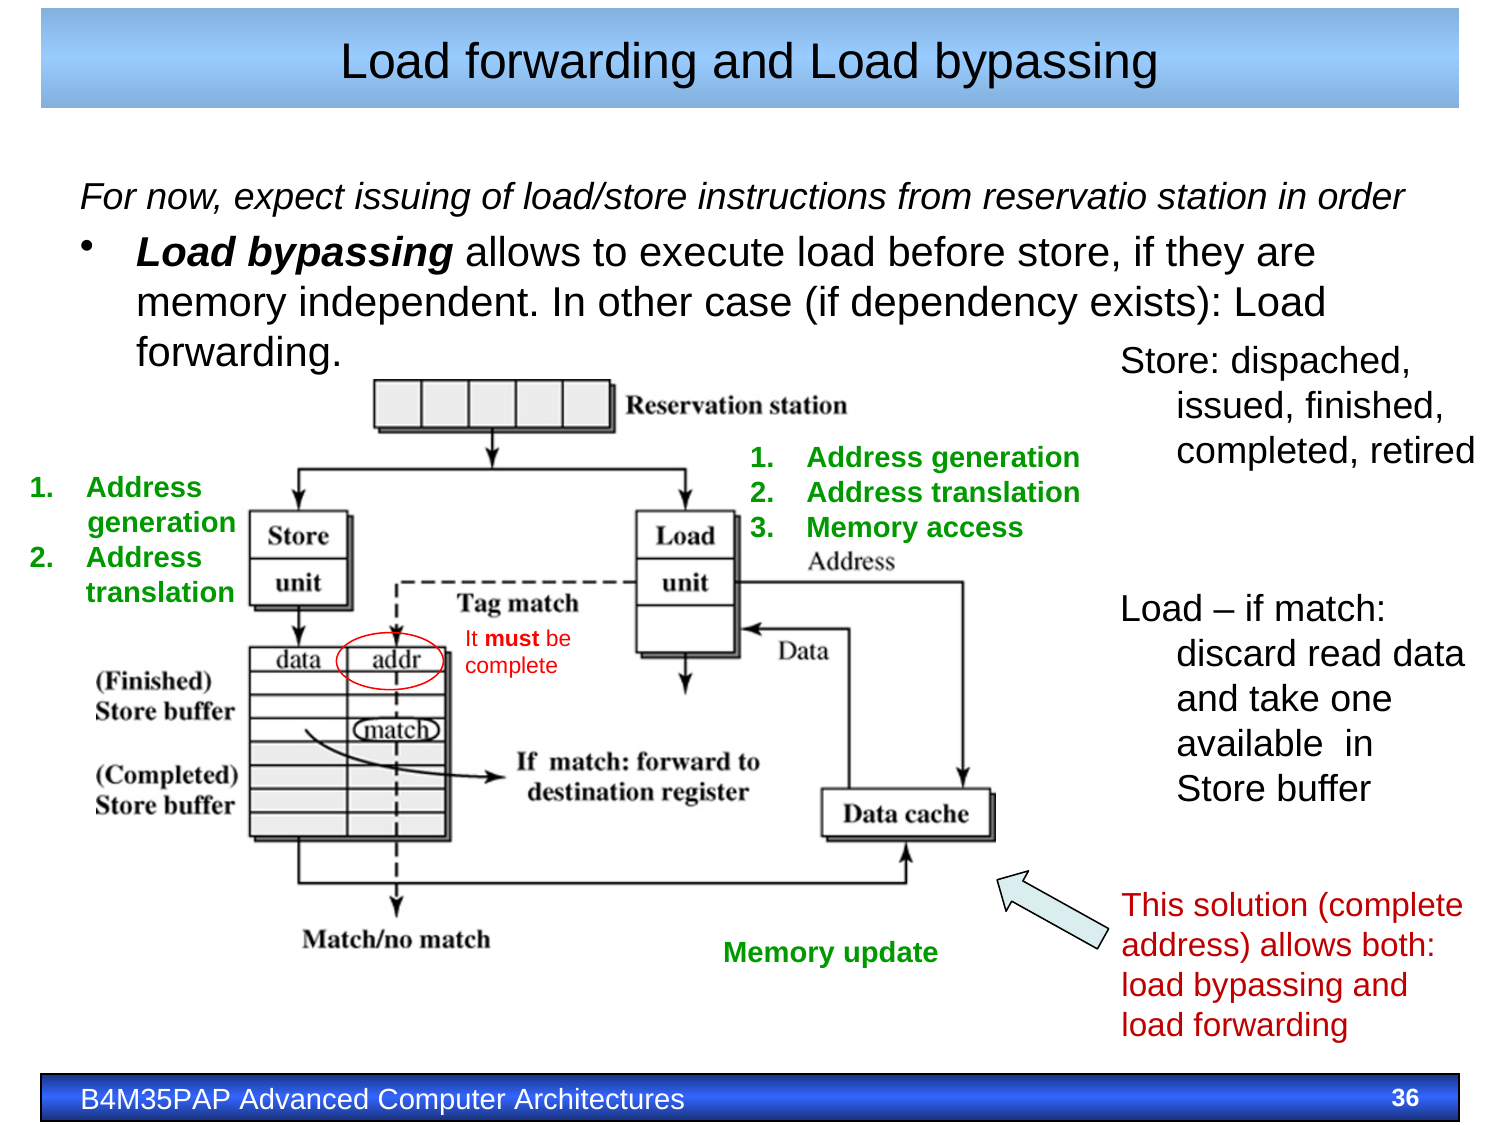

# Load forwarding and Load bypassing
For now, expect issuing of load/store instructions from reservatio station in order
Load bypassing allows to execute load before store, if they are memory independent. In other case (if dependency exists): Load forwarding.
Store: dispached, issued, finished, completed, retired
Load – if match: discard read data and take one available in Store buffer
Address generation
Address translation
Memory access
Address
 generation
Address
translation
It must be complete
This solution (complete address) allows both: load bypassing and load forwarding
Memory update